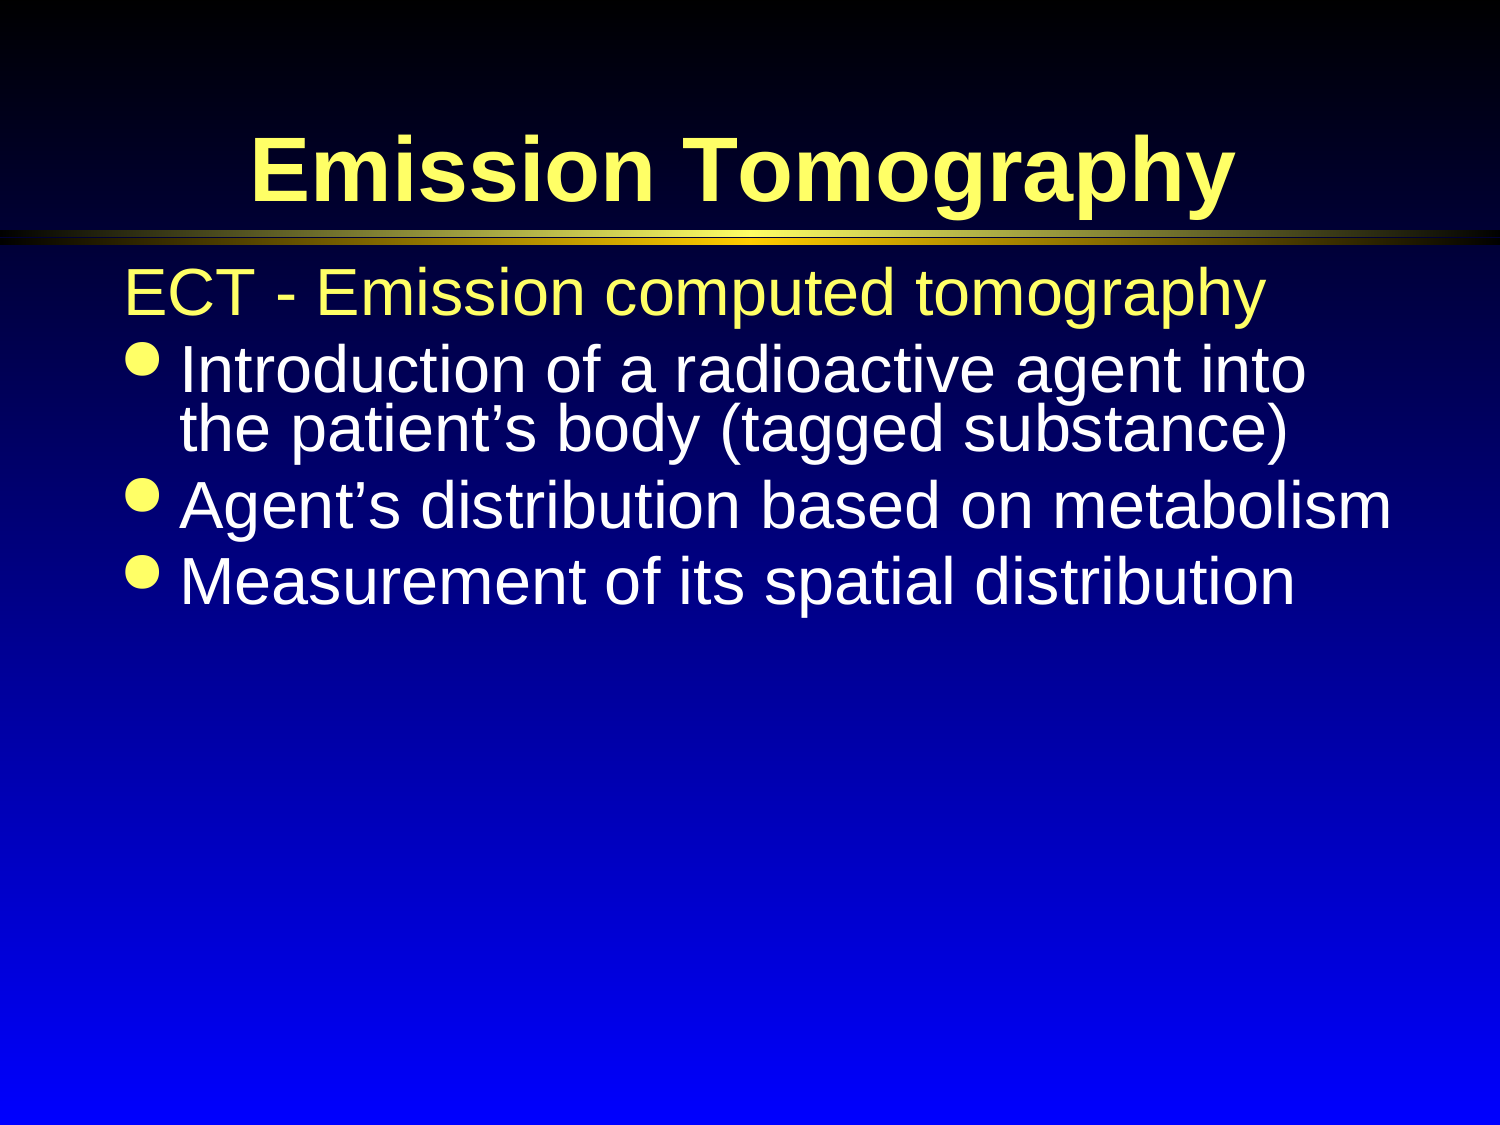

# Emission Tomography
ECT - Emission computed tomography
Introduction of a radioactive agent into the patient’s body (tagged substance)
Agent’s distribution based on metabolism
Measurement of its spatial distribution